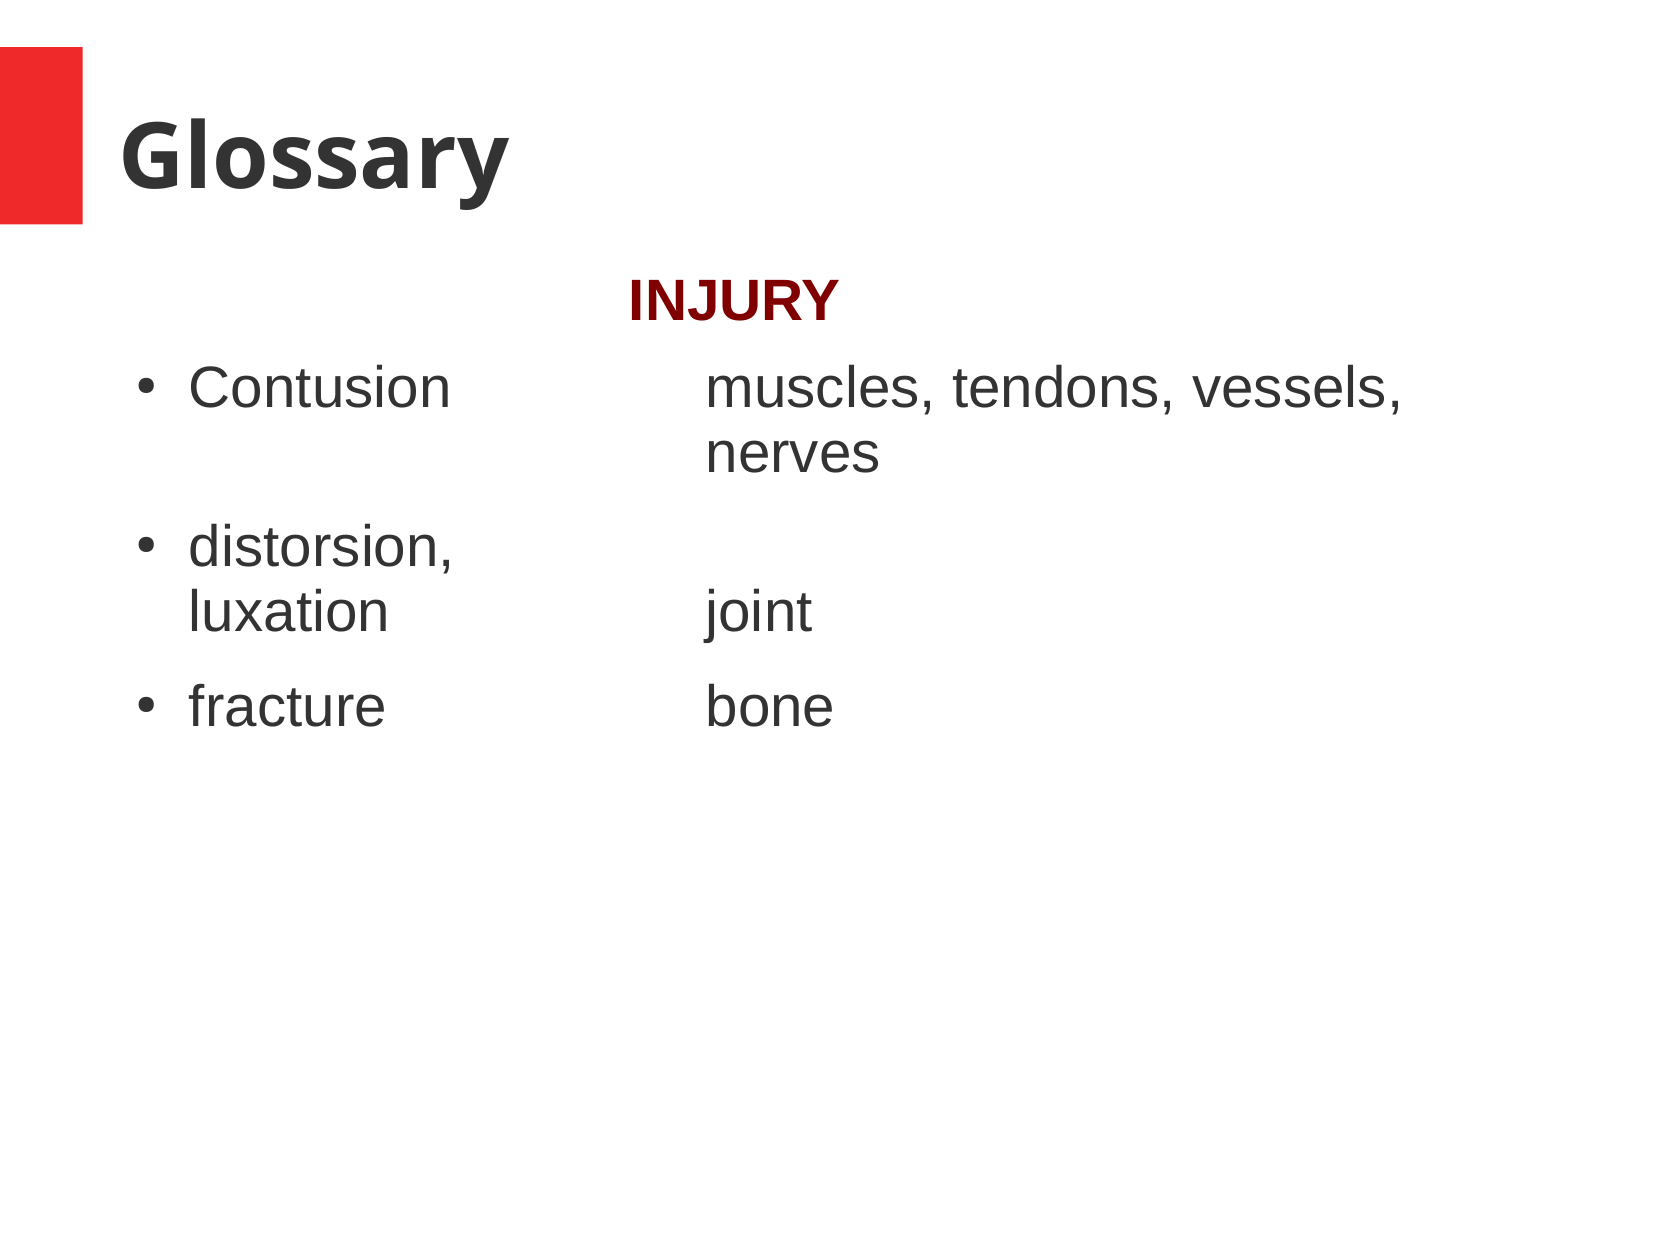

# Glossary
INJURY
Contusion 				muscles, tendons, vessels,
							nerves
distorsion,
luxation					joint
fracture 					bone